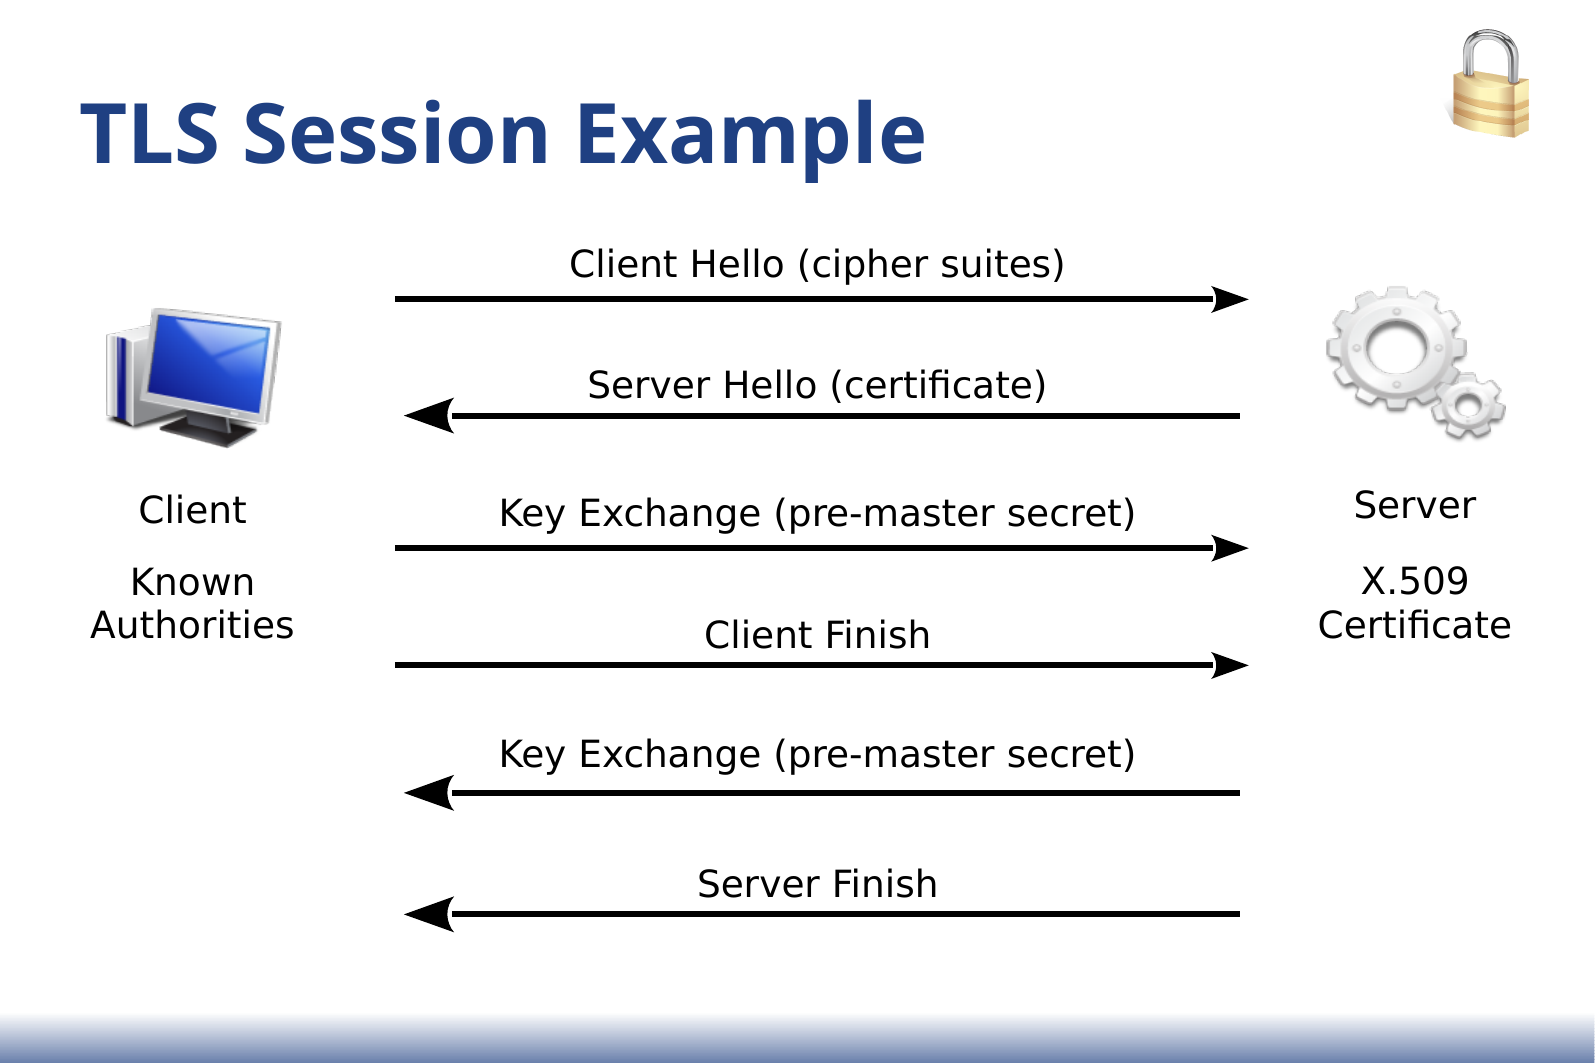

# TLS Session Example
Client Hello (cipher suites)
Server Hello (certificate)
Server
Client
Key Exchange (pre-master secret)
X.509
Certificate
Known
Authorities
Client Finish
Key Exchange (pre-master secret)
Server Finish